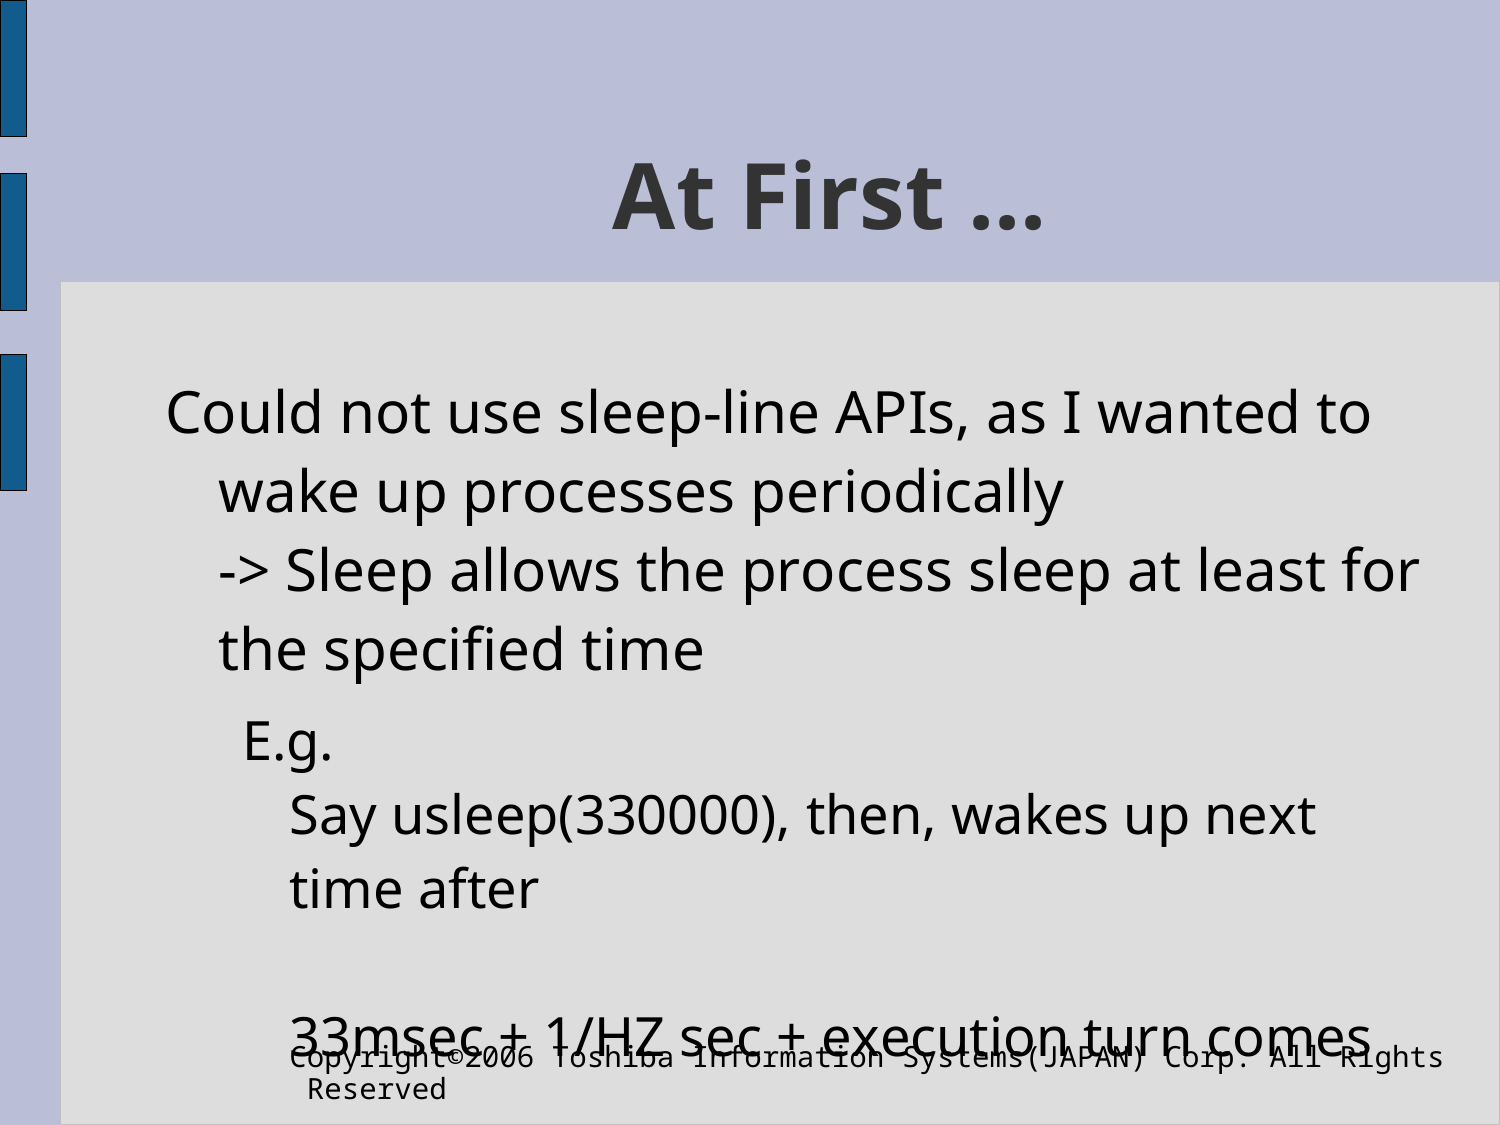

# At First ...
Could not use sleep-line APIs, as I wanted to wake up processes periodically
-> Sleep allows the process sleep at least for the specified time
E.g.
Say usleep(330000), then, wakes up next time after
33msec + 1/HZ sec + execution turn comes
Copyright©2006 Toshiba Information Systems(JAPAN) Corp. All Rights Reserved